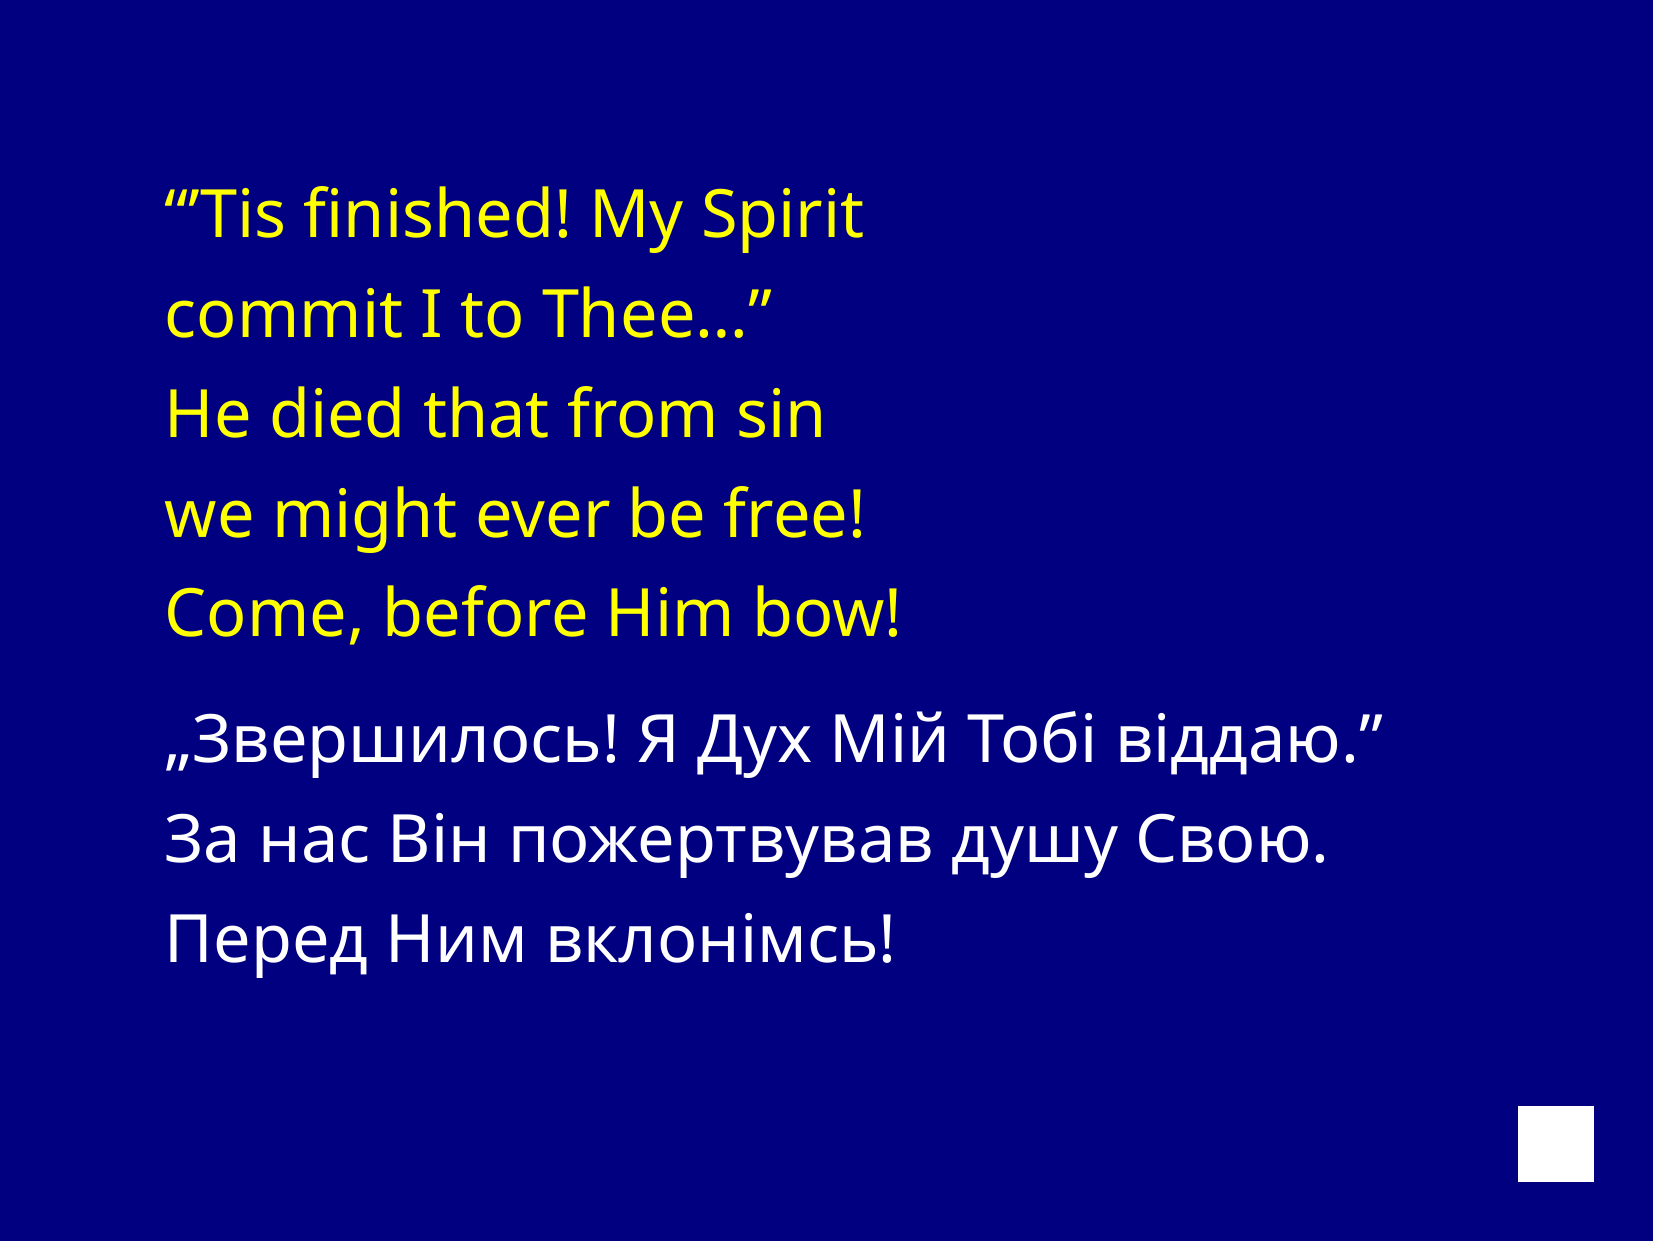

“’Tis finished! My Spirit
	commit I to Thee…”
	He died that from sin
	we might ever be free!
	Come, before Him bow!
	„Звершилось! Я Дух Мій Тобі віддаю.”
	За нас Він пожертвував душу Свою.
	Перед Ним вклонімсь!